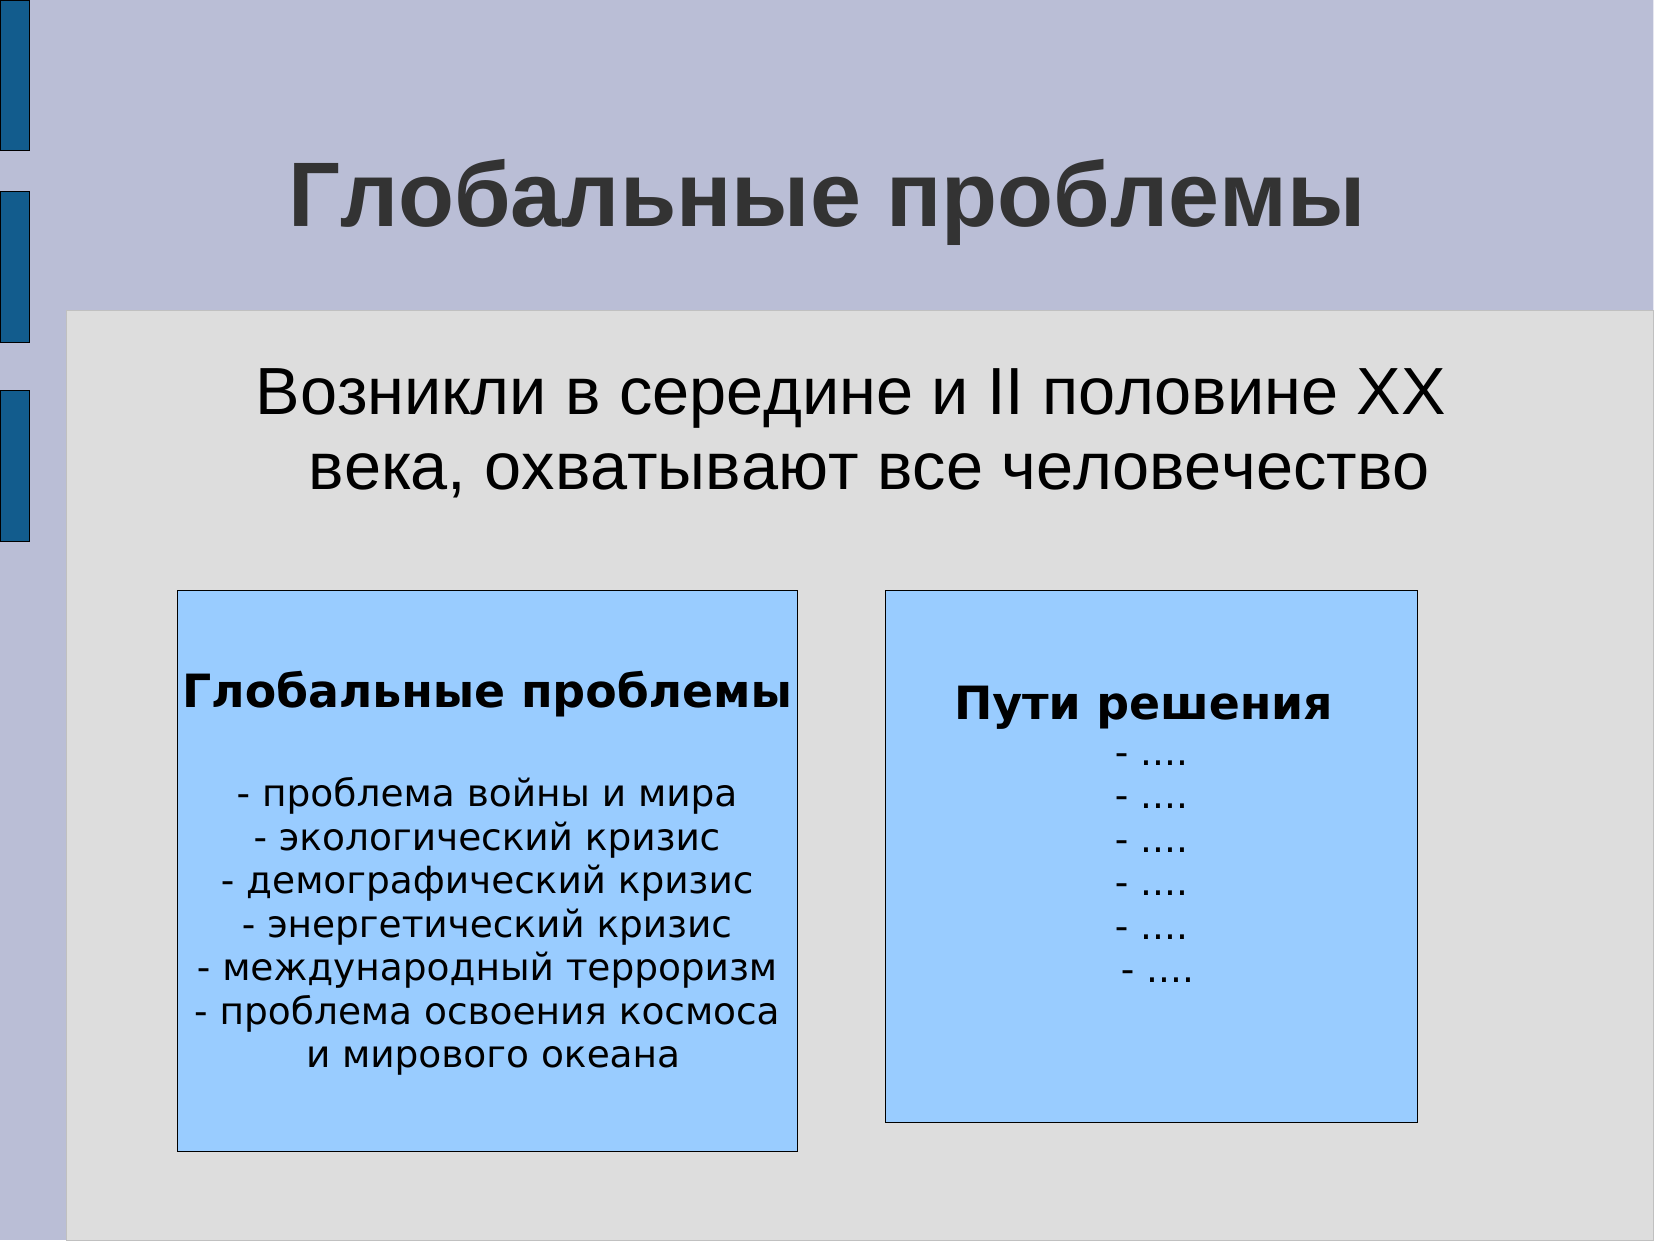

# Глобальные проблемы
Возникли в середине и II половине ХХ века, охватывают все человечество
Глобальные проблемы
- проблема войны и мира
- экологический кризис
- демографический кризис
- энергетический кризис
- международный терроризм
- проблема освоения космоса
 и мирового океана
Пути решения
- ....
- ....
- ....
- ....
- ....
 - ....